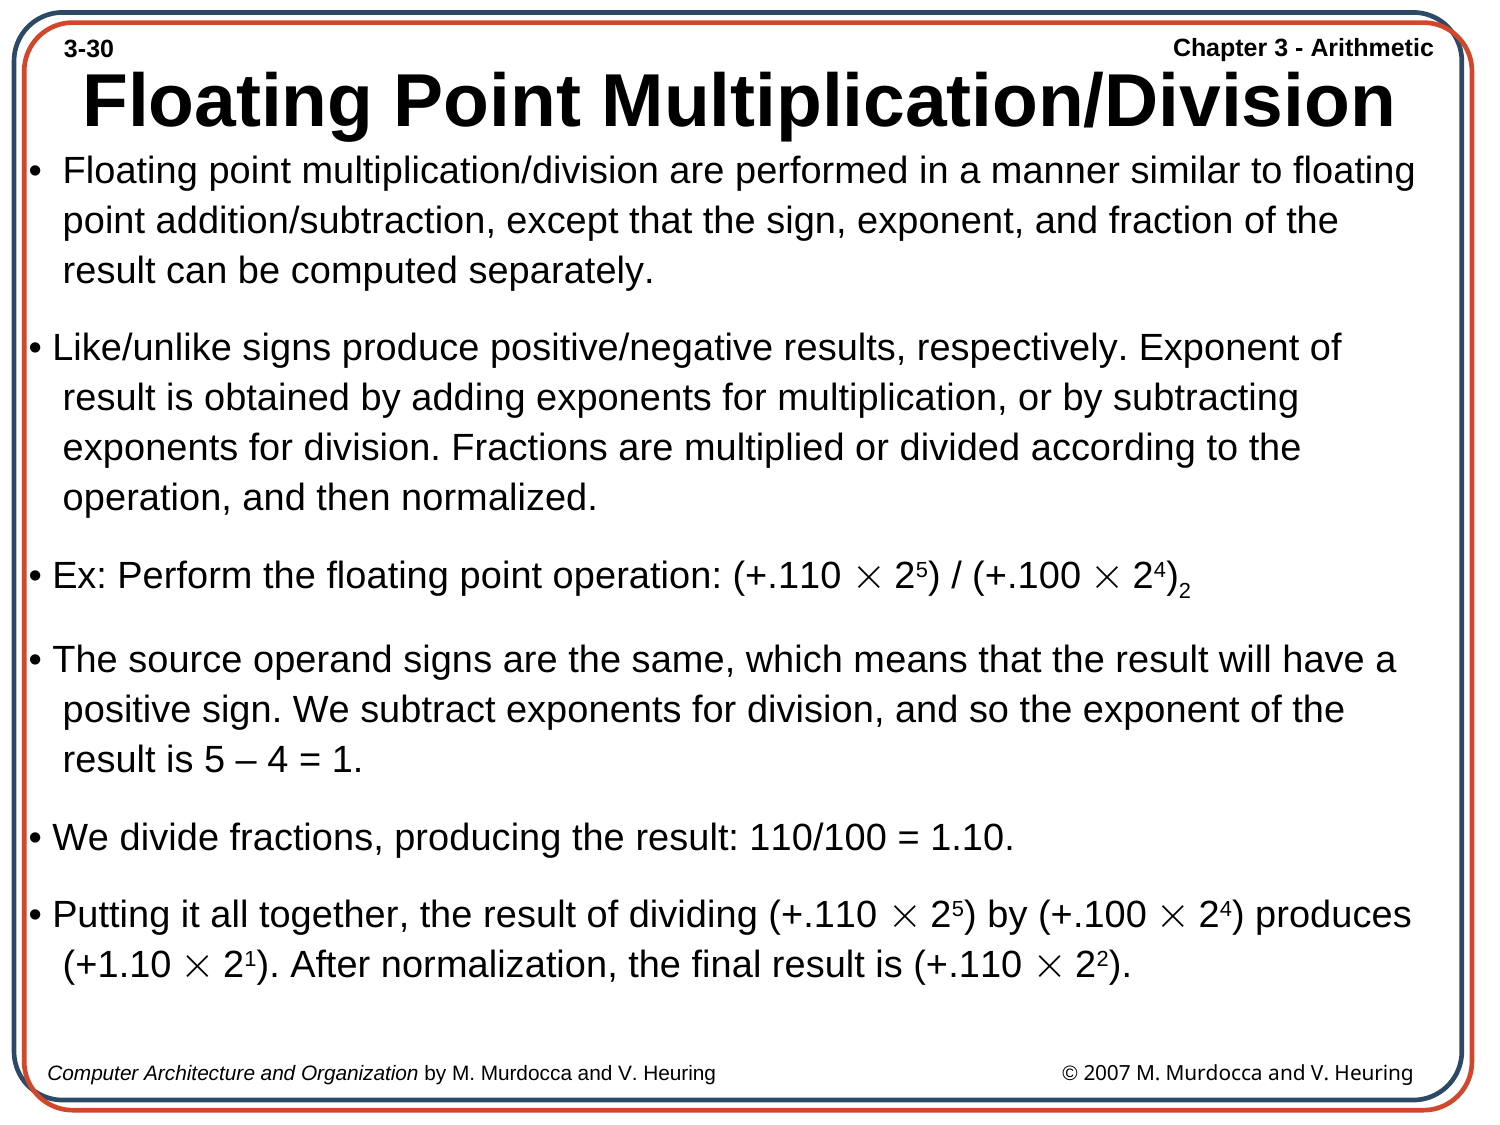

# Floating Point Multiplication/Division
•	Floating point multiplication/division are performed in a manner similar to floating point addition/subtraction, except that the sign, exponent, and fraction of the result can be computed separately.
• Like/unlike signs produce positive/negative results, respectively. Exponent of result is obtained by adding exponents for multiplication, or by subtracting exponents for division. Fractions are multiplied or divided according to the operation, and then normalized.
• Ex: Perform the floating point operation: (+.110  25) / (+.100  24)2
• The source operand signs are the same, which means that the result will have a positive sign. We subtract exponents for division, and so the exponent of the result is 5 – 4 = 1.
• We divide fractions, producing the result: 110/100 = 1.10.
• Putting it all together, the result of dividing (+.110  25) by (+.100  24) produces (+1.10  21). After normalization, the final result is (+.110  22).